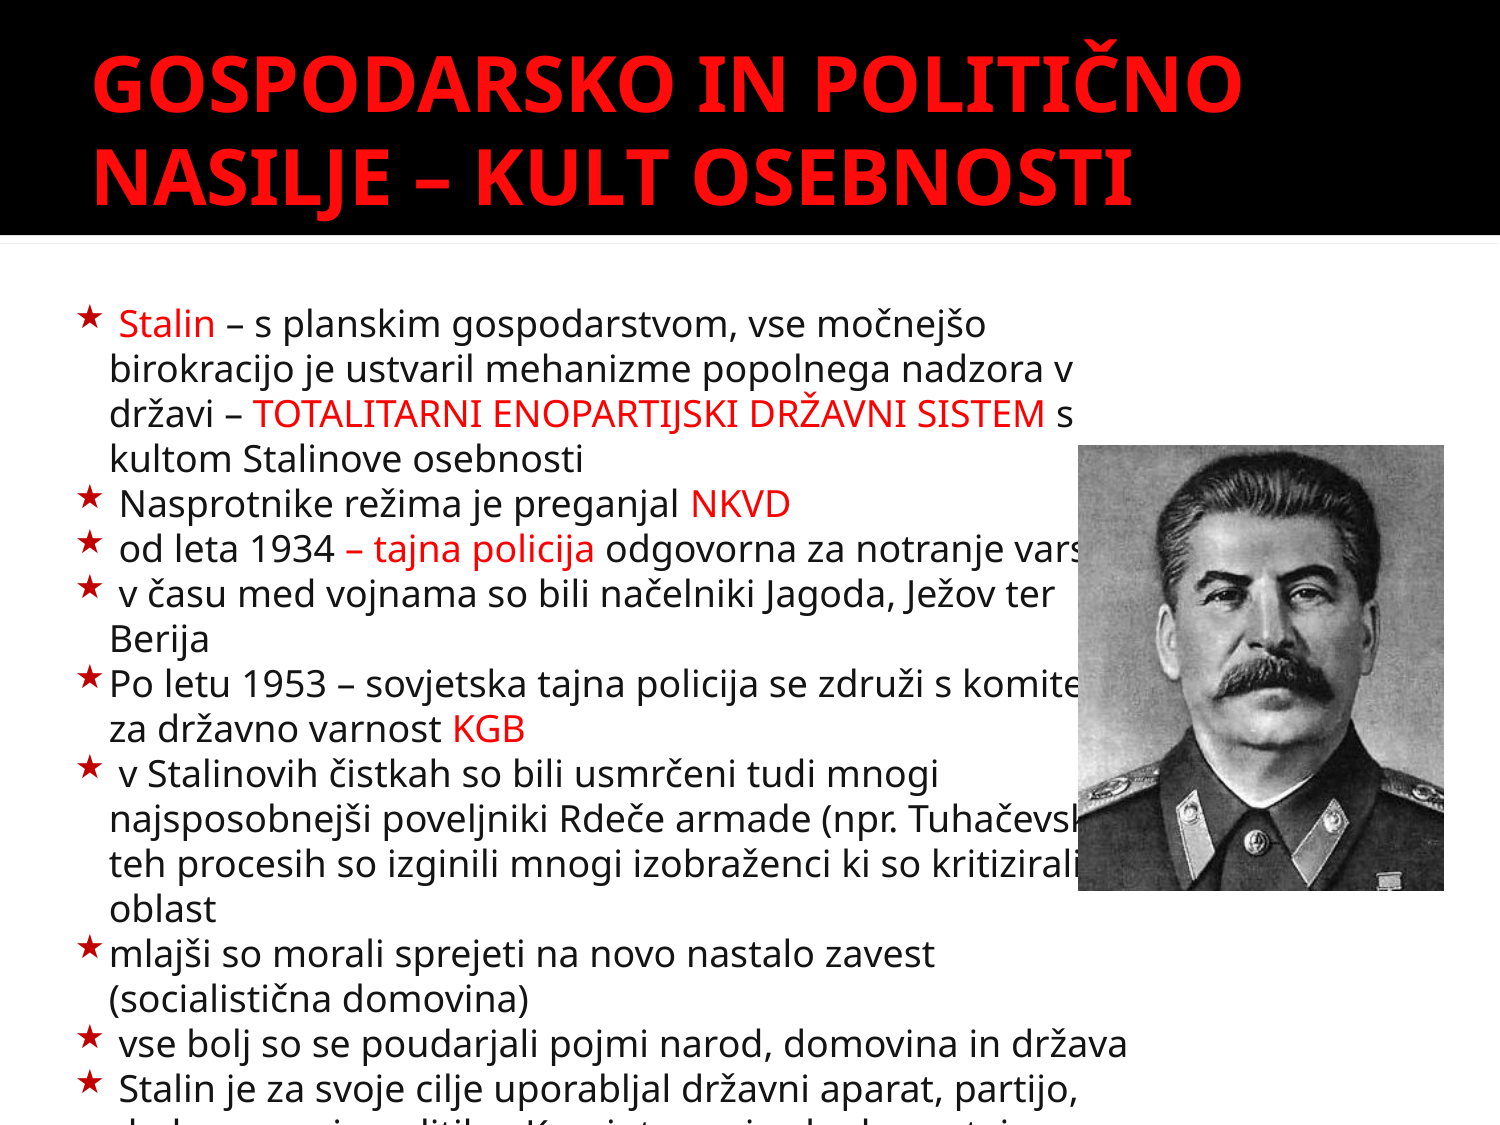

# GOSPODARSKO IN POLITIČNO NASILJE – KULT OSEBNOSTI
 Stalin – s planskim gospodarstvom, vse močnejšo birokracijo je ustvaril mehanizme popolnega nadzora v državi – TOTALITARNI ENOPARTIJSKI DRŽAVNI SISTEM s kultom Stalinove osebnosti
 Nasprotnike režima je preganjal NKVD
 od leta 1934 – tajna policija odgovorna za notranje varstvo
 v času med vojnama so bili načelniki Jagoda, Ježov ter Berija
Po letu 1953 – sovjetska tajna policija se združi s komitejem za državno varnost KGB
 v Stalinovih čistkah so bili usmrčeni tudi mnogi najsposobnejši poveljniki Rdeče armade (npr. Tuhačevski), v teh procesih so izginili mnogi izobraženci ki so kritizirali oblast
mlajši so morali sprejeti na novo nastalo zavest (socialistična domovina)
 vse bolj so se poudarjali pojmi narod, domovina in država
 Stalin je za svoje cilje uporabljal državni aparat, partijo, vlado, zunanjo politiko, Kominterno in zloglasno tajno državno policijo
 1953 – Stalinova smrt